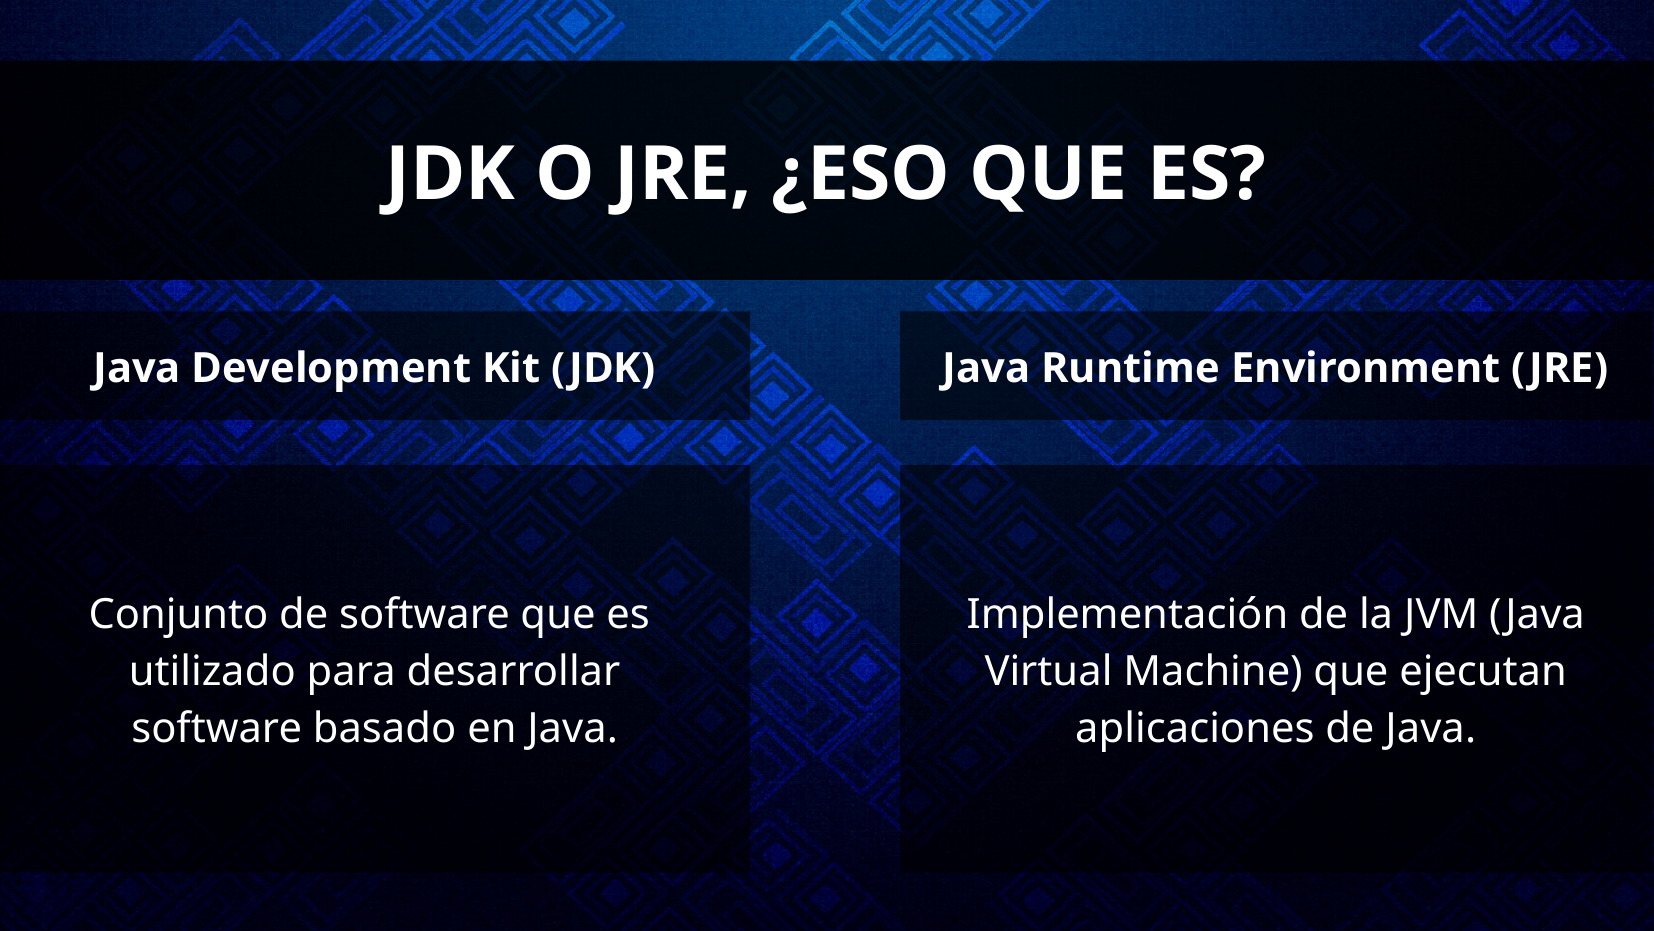

JDK O JRE, ¿ESO QUE ES?
Java Development Kit (JDK)
Java Runtime Environment (JRE)
Conjunto de software que es
utilizado para desarrollar
software basado en Java.
Implementación de la JVM (Java
Virtual Machine) que ejecutan
aplicaciones de Java.